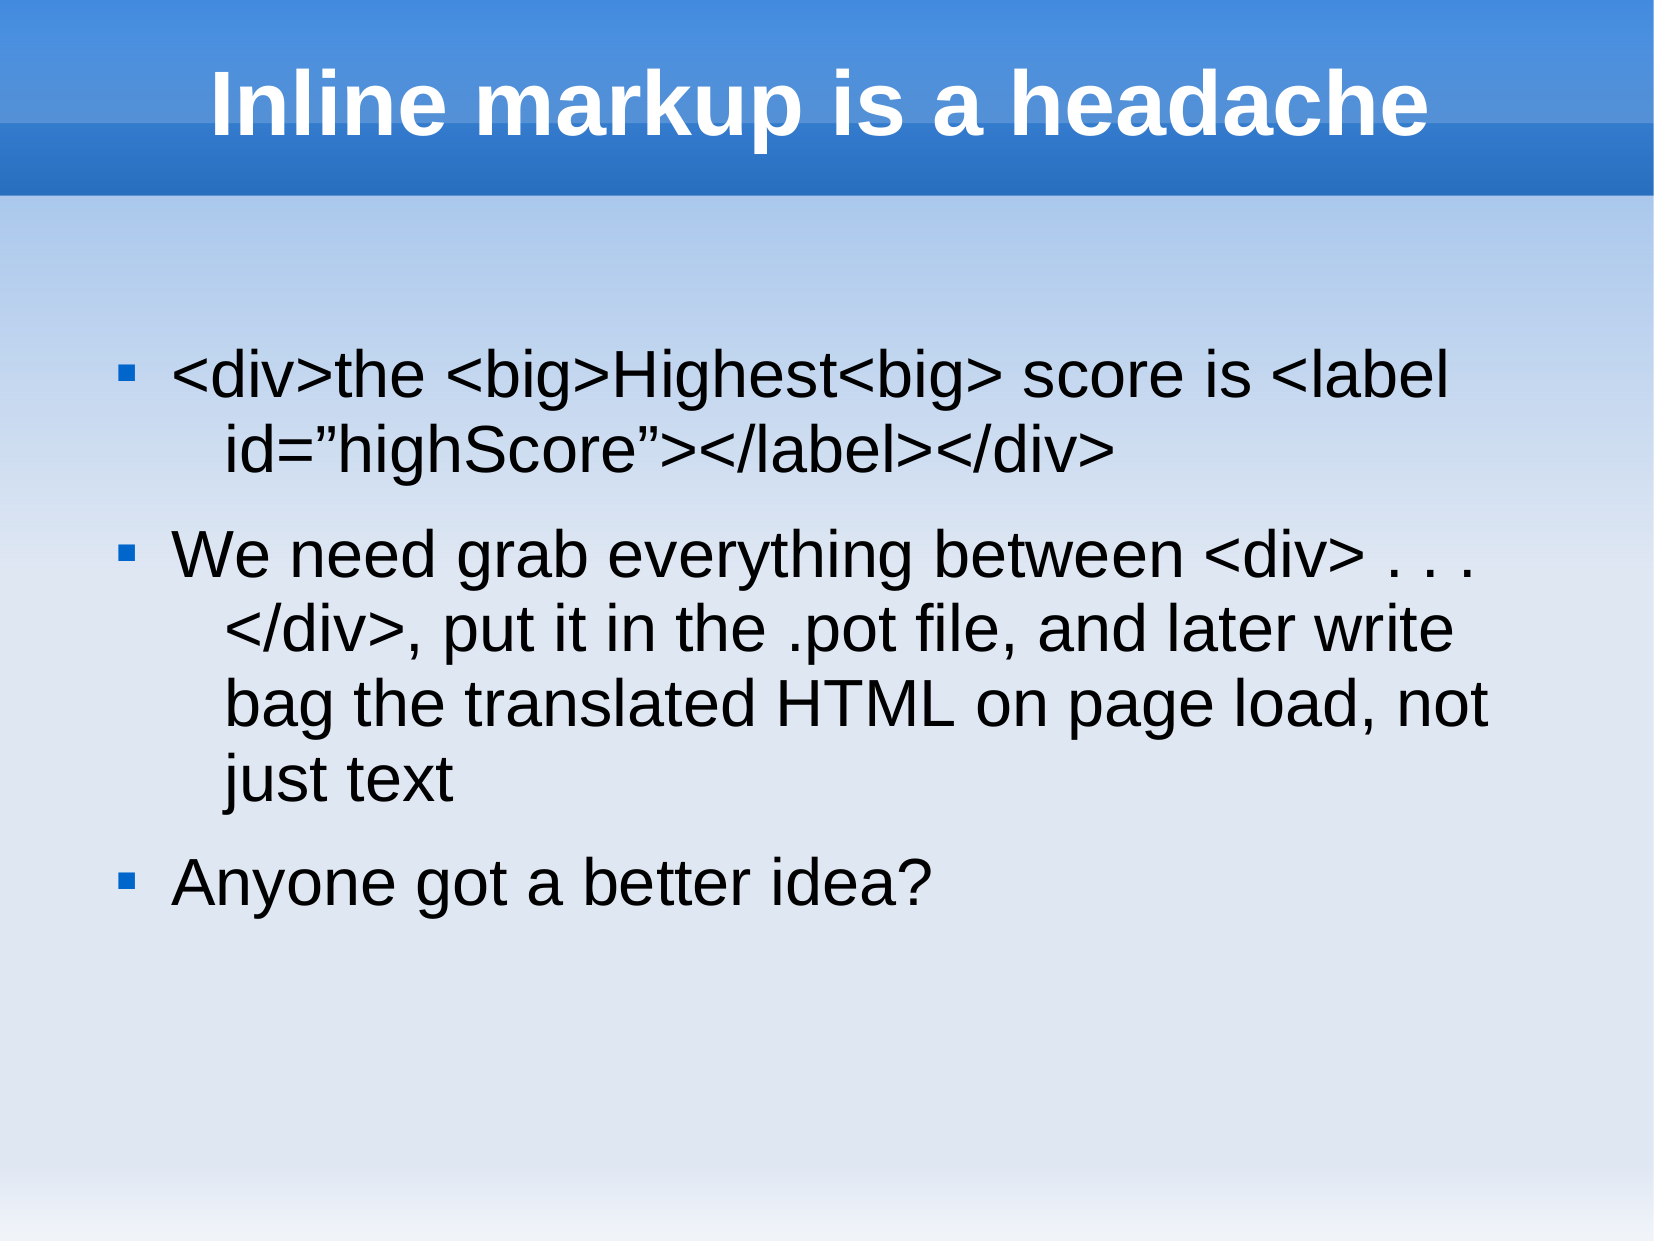

# Inline markup is a headache
<div>the <big>Highest<big> score is <label id=”highScore”></label></div>
We need grab everything between <div> . . . </div>, put it in the .pot file, and later write bag the translated HTML on page load, not just text
Anyone got a better idea?